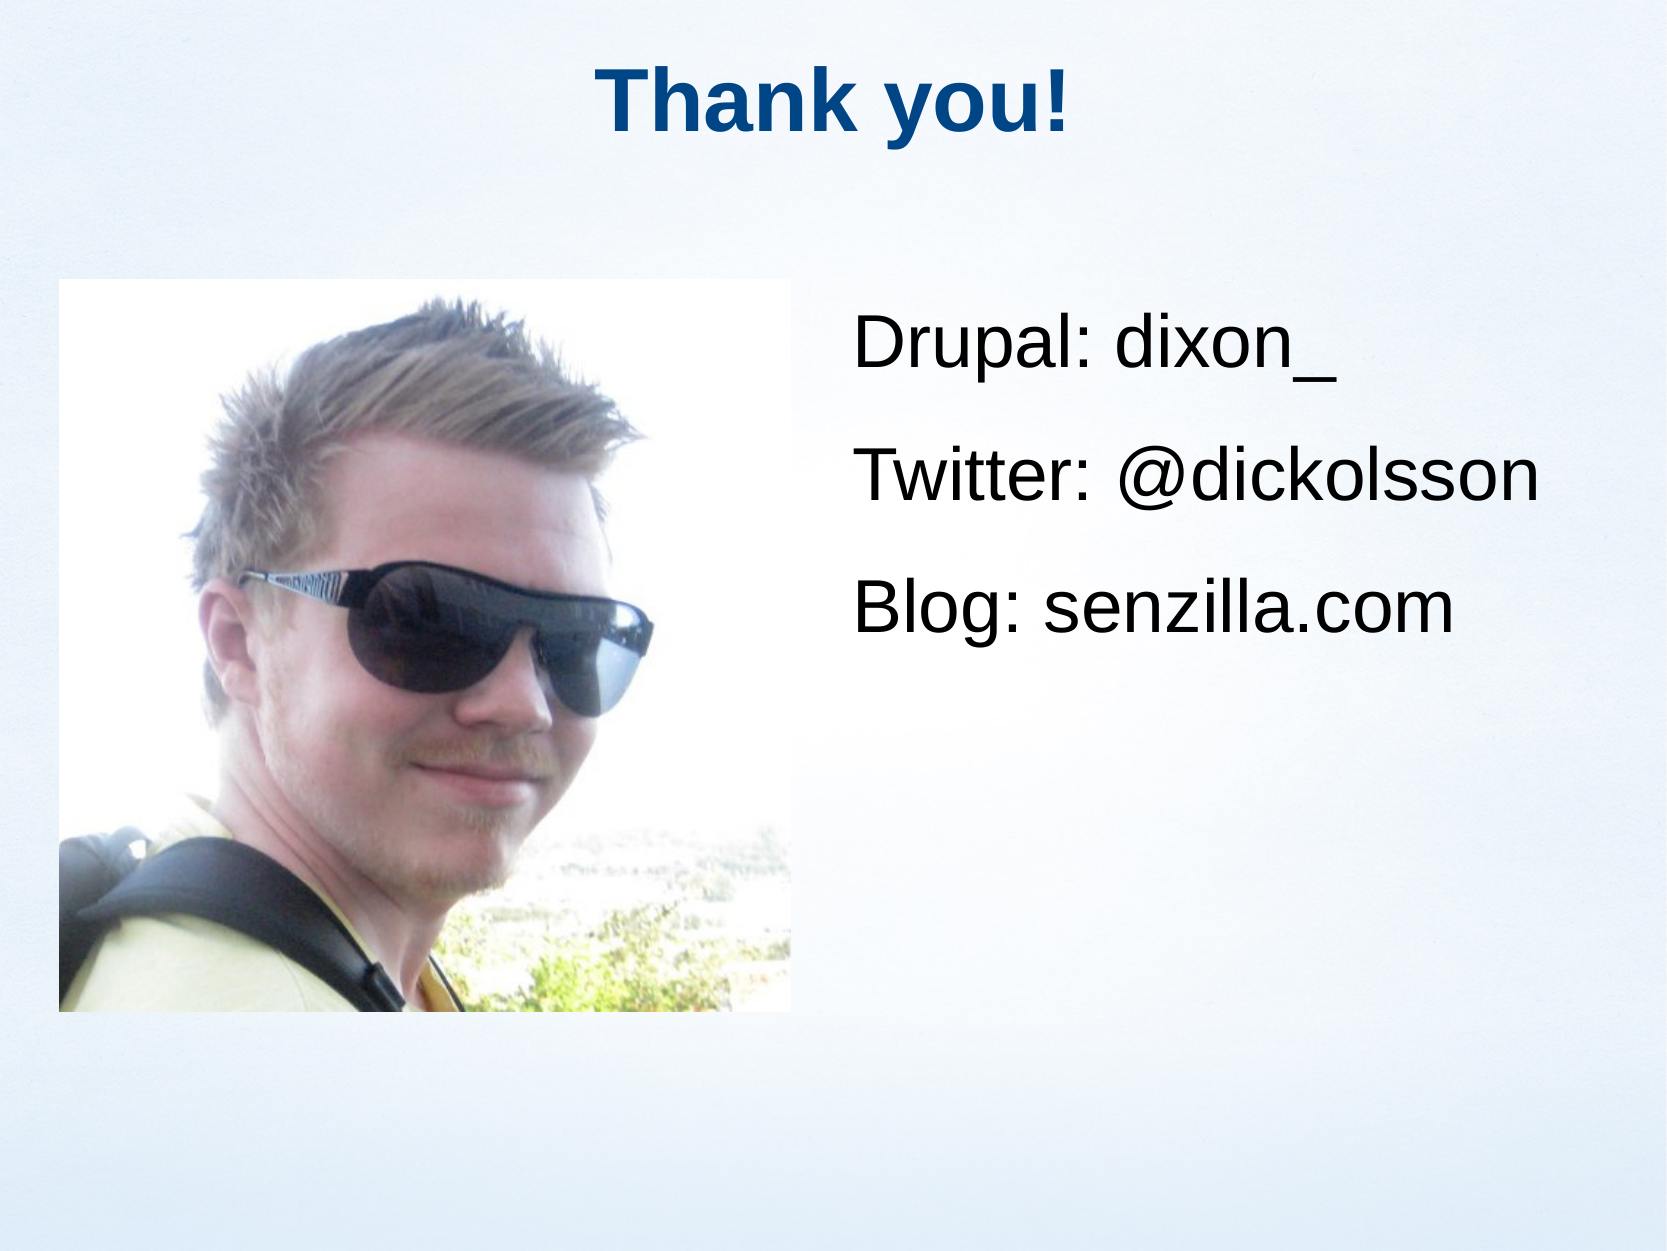

# Thank you!
Drupal: dixon_
Twitter: @dickolsson
Blog: senzilla.com